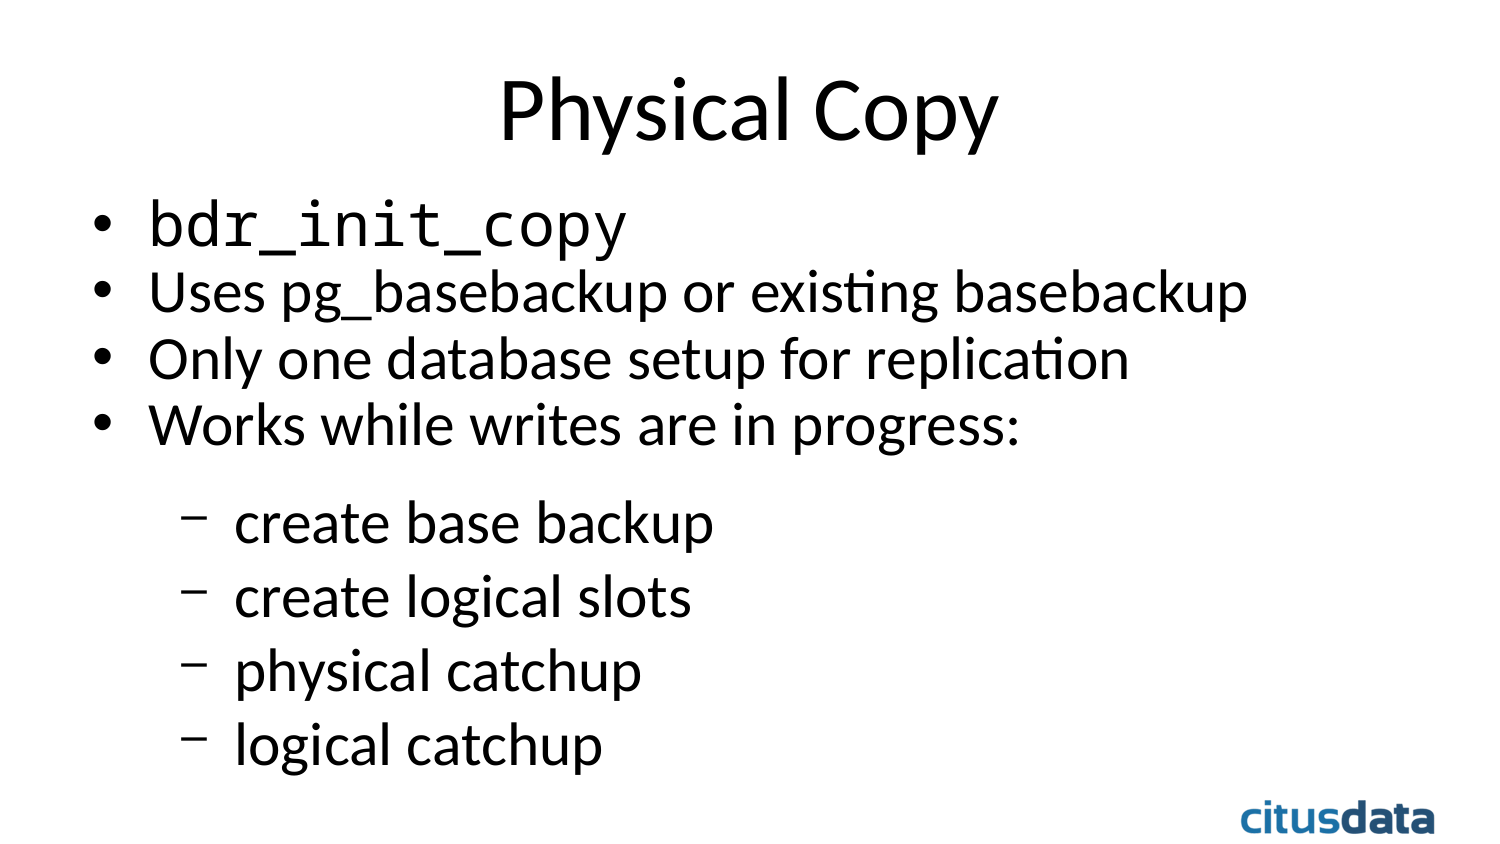

# Physical Copy
bdr_init_copy
Uses pg_basebackup or existing basebackup
Only one database setup for replication
Works while writes are in progress:
create base backup
create logical slots
physical catchup
logical catchup